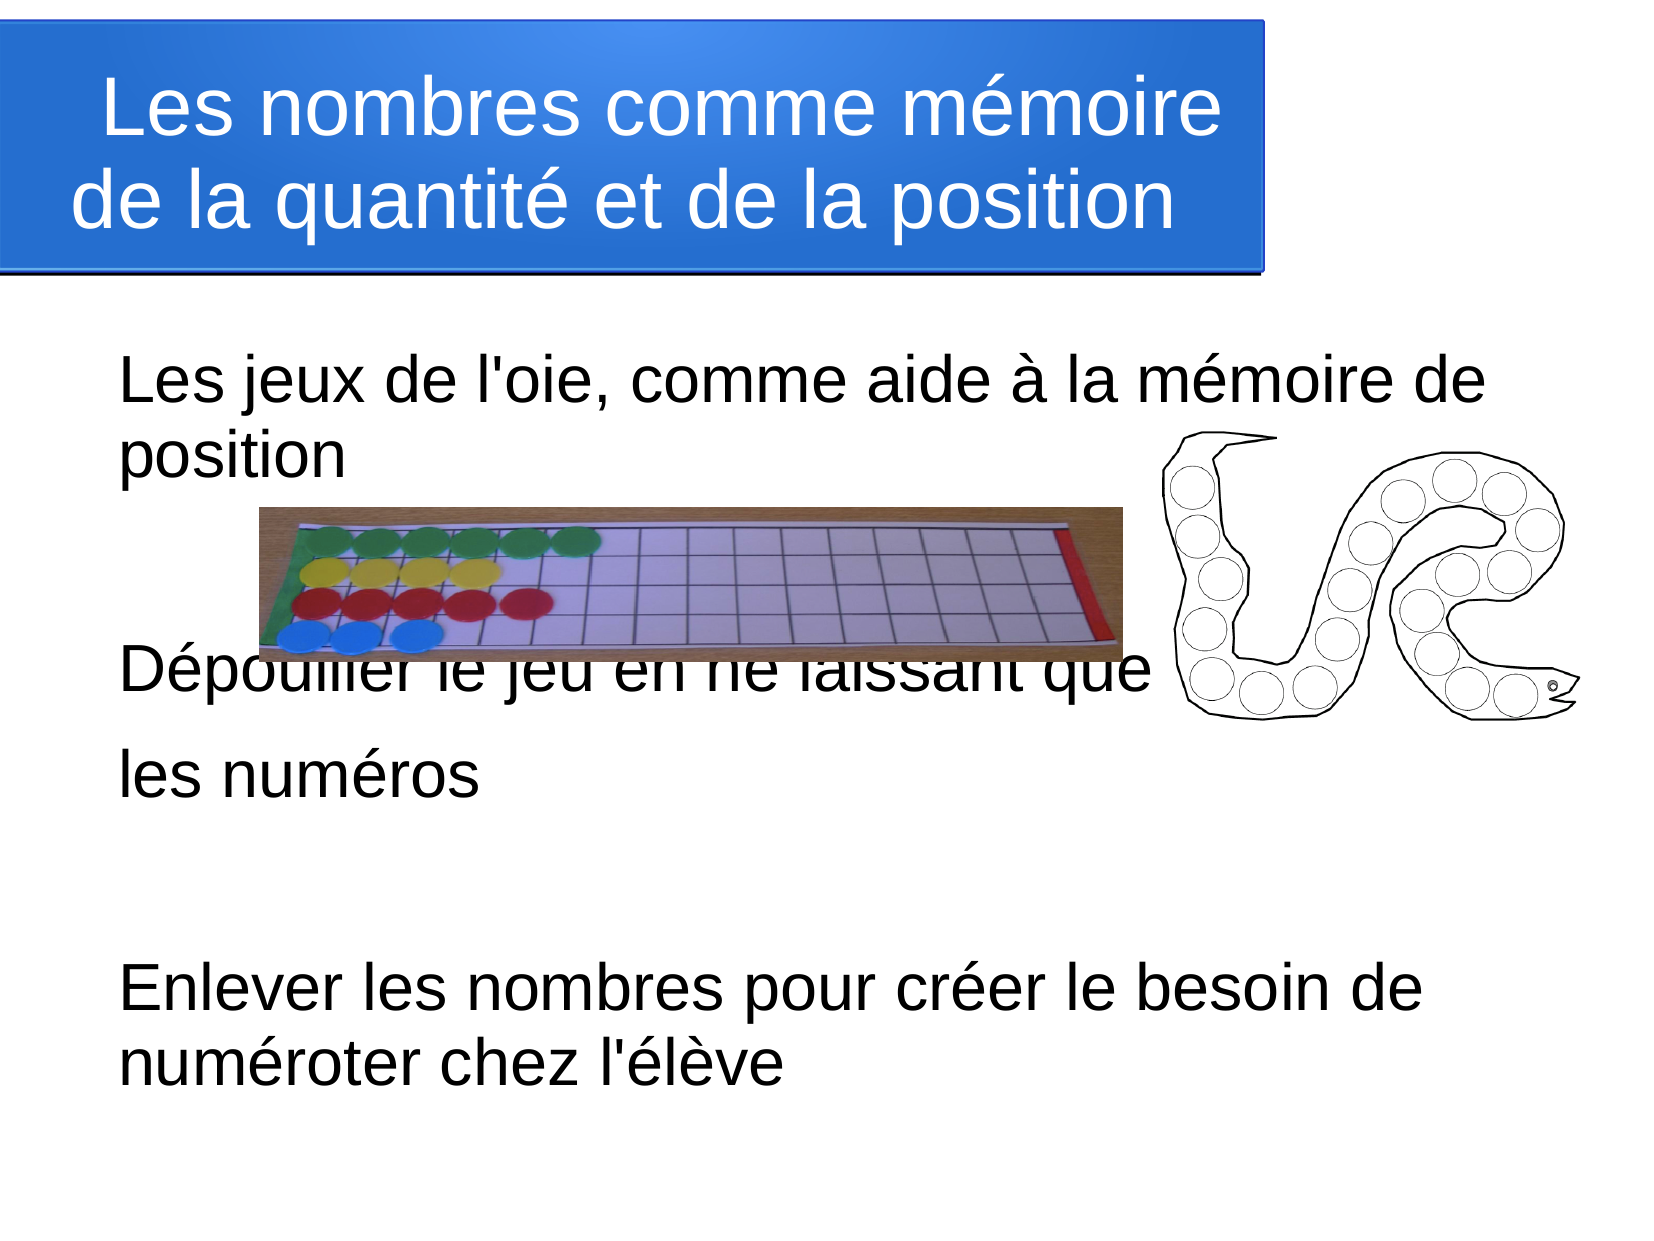

# Les nombres comme mémoire de la quantité et de la position
Les jeux de l'oie, comme aide à la mémoire de position
Dépouiller le jeu en ne laissant que
les numéros
Enlever les nombres pour créer le besoin de numéroter chez l'élève